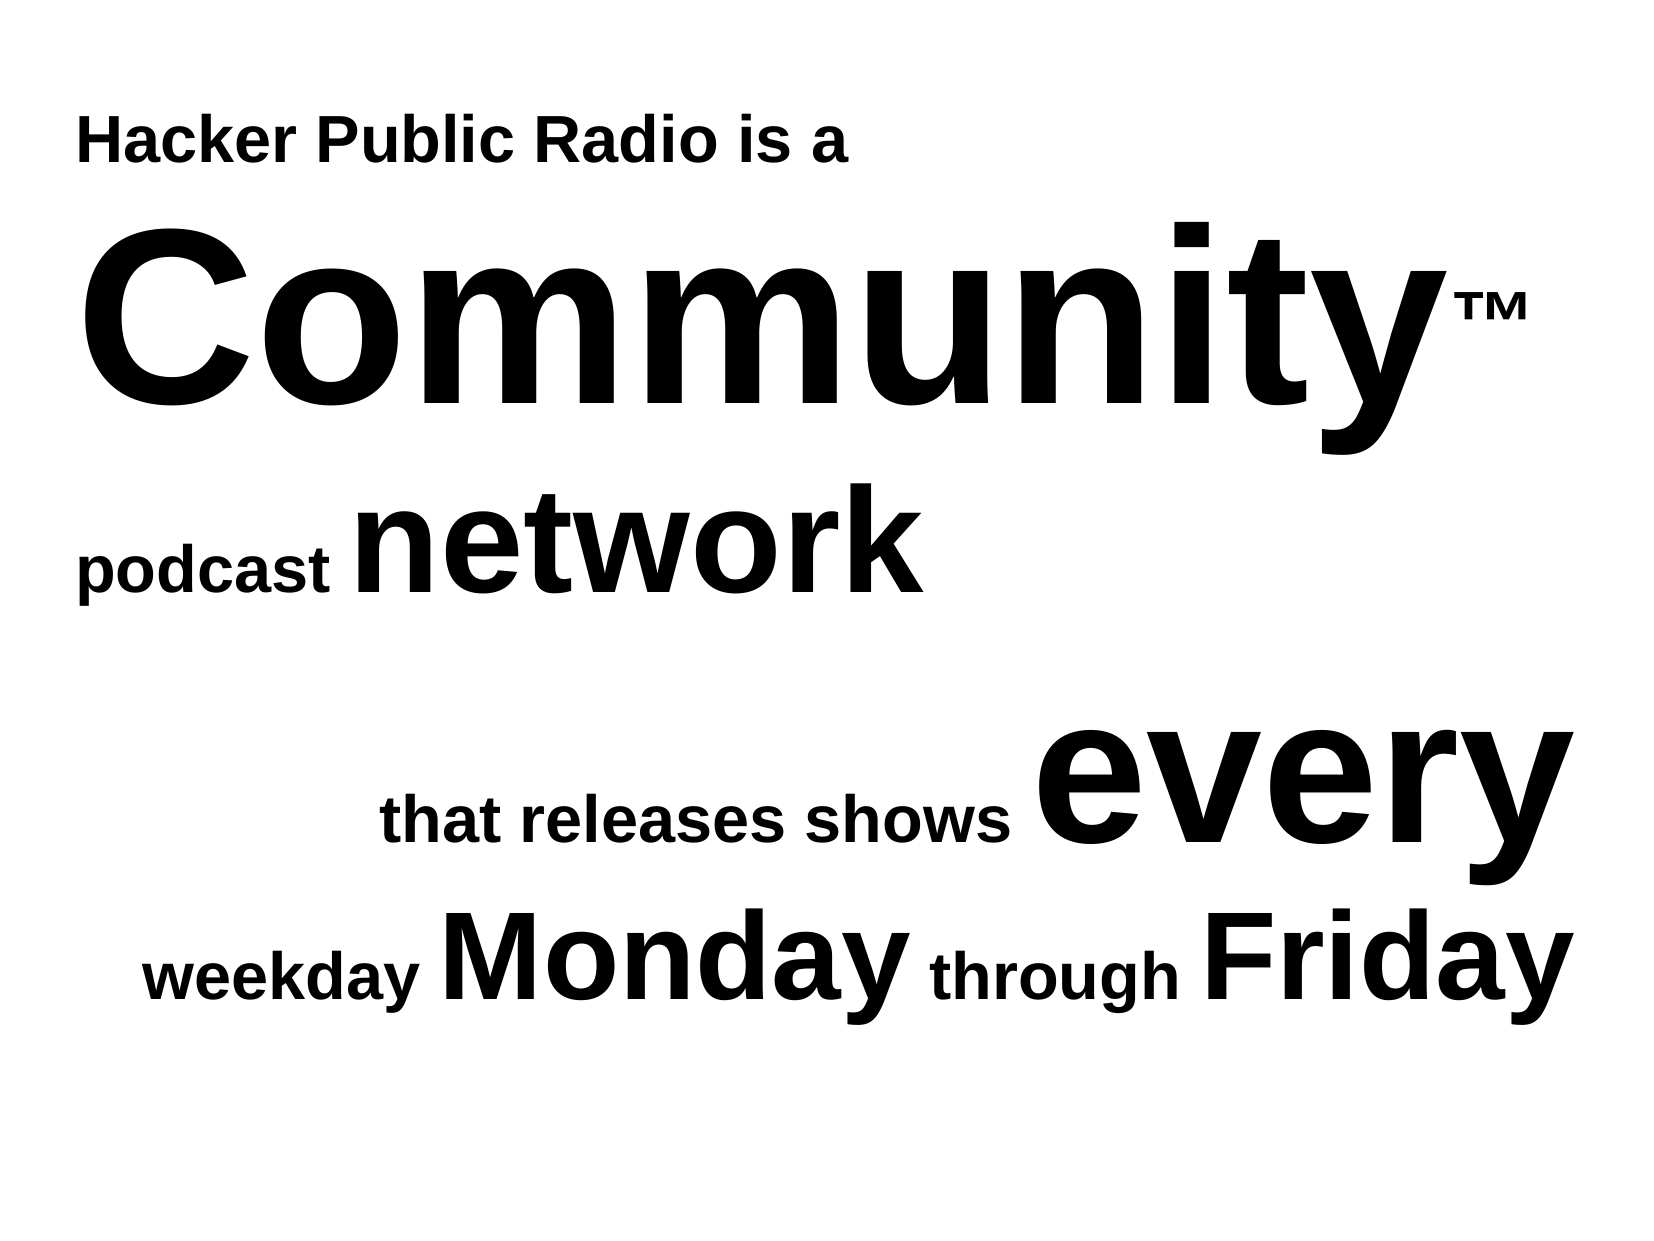

# Hacker Public Radio is a Community™ podcast network
 that releases shows every weekday Monday through Friday